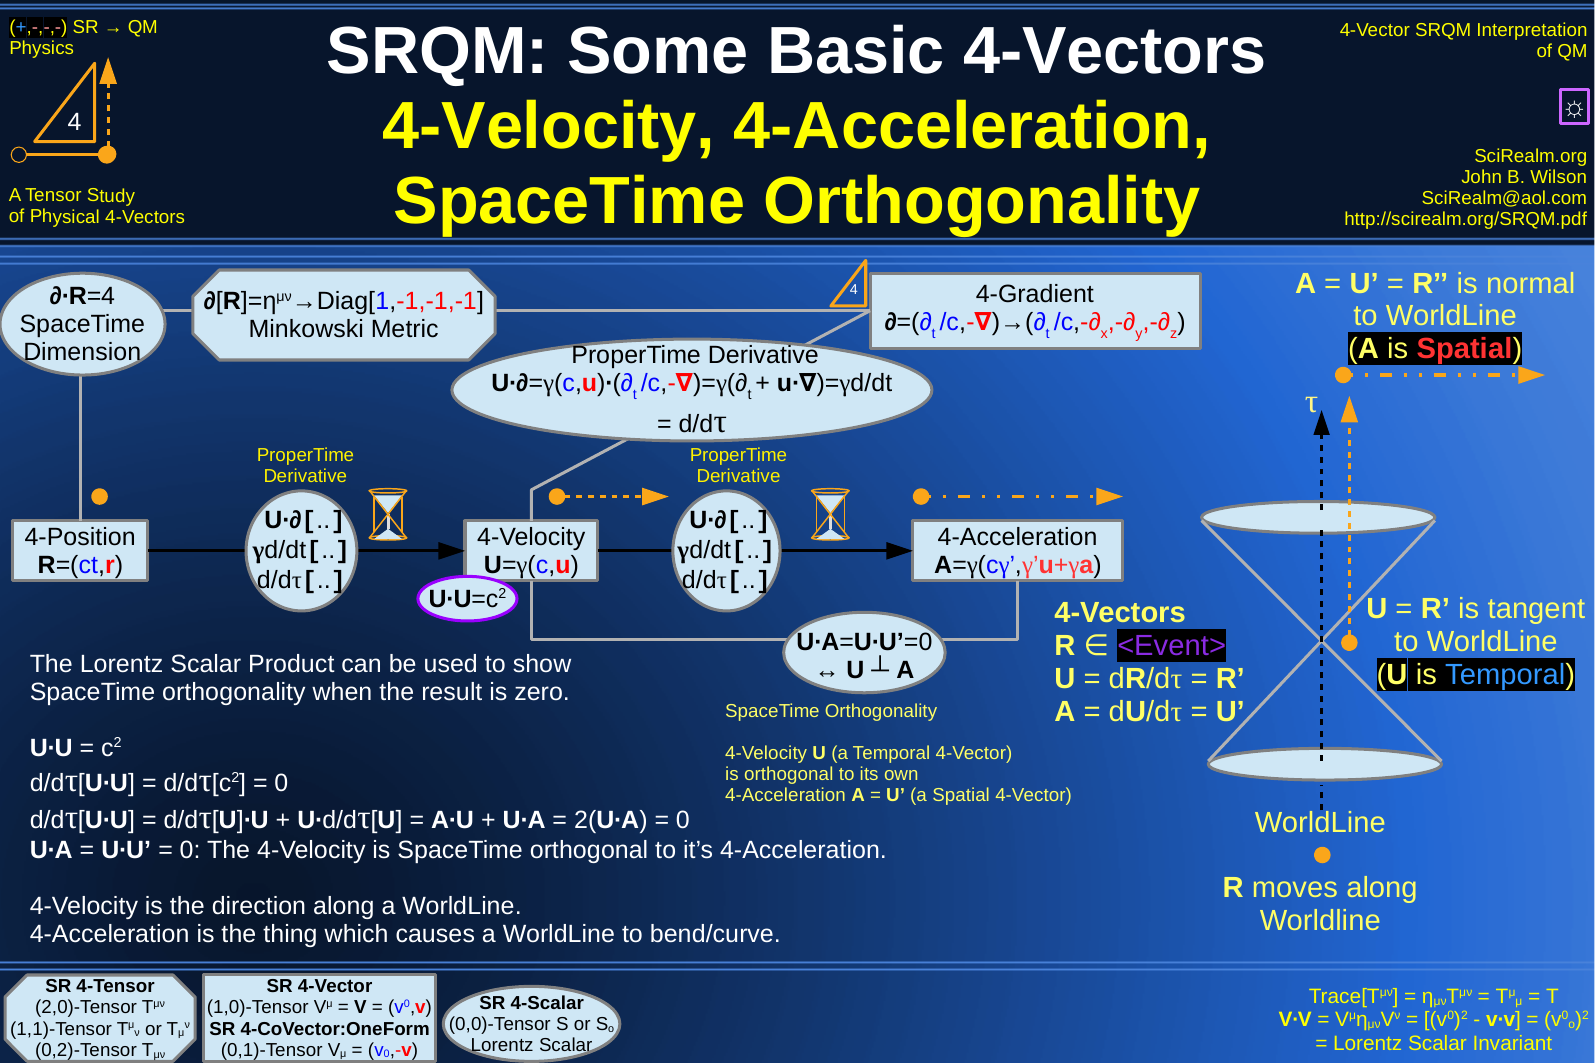

(+,-,-,-) SR → QM
Physics
A Tensor Study
of Physical 4-Vectors
4-Vector SRQM Interpretation
of QM
SciRealm.org
John B. Wilson
SciRealm@aol.com
http://scirealm.org/SRQM.pdf
# SRQM: Some Basic 4-Vectors 4-Velocity, 4-Acceleration, SpaceTime Orthogonality
4
☼
A = U’ = R’’ is normal
to WorldLine
(A is Spatial)
τ
U = R’ is tangent
to WorldLine
(U is Temporal)
WorldLine
R moves along
Worldline
4
∂[R]=ημν→Diag[1,-1,-1,-1]
Minkowski Metric
∂∙R=4
SpaceTime
Dimension
4-Gradient
∂=(∂t /c,-∇)→(∂t /c,-∂x,-∂y,-∂z)
 ProperTime Derivative
U∙∂=γ(c,u)∙(∂t /c,-∇)=γ(∂t + u∙∇)=γd/dt
= d/dτ
ProperTime
Derivative
ProperTime
Derivative
 U∙∂[..]
γd/dt[..]
d/dτ[..]
 U∙∂[..]
γd/dt[..]
d/dτ[..]
4-Position
R=(ct,r)
4-Velocity
U=γ(c,u)
4-Acceleration
A=γ(cγ’,γ’u+γa)
U∙U=c2
4-Vectors
R ∈ <Event>
U = dR/dτ = R’
A = dU/dτ = U’
U∙A=U∙U’=0
↔ U ┴ A
The Lorentz Scalar Product can be used to show
SpaceTime orthogonality when the result is zero.
U∙U = c2
d/dτ[U∙U] = d/dτ[c2] = 0
d/dτ[U∙U] = d/dτ[U]∙U + U∙d/dτ[U] = A∙U + U∙A = 2(U∙A) = 0
U∙A = U∙U’ = 0: The 4-Velocity is SpaceTime orthogonal to it’s 4-Acceleration.
4-Velocity is the direction along a WorldLine.
4-Acceleration is the thing which causes a WorldLine to bend/curve.
SpaceTime Orthogonality
4-Velocity U (a Temporal 4-Vector)
is orthogonal to its own
4-Acceleration A = U’ (a Spatial 4-Vector)
SR 4-Tensor
(2,0)-Tensor Tμν
(1,1)-Tensor Tμν or Tμν
(0,2)-Tensor Tμν
SR 4-Vector
(1,0)-Tensor Vμ = V = (v0,v)
SR 4-CoVector:OneForm
(0,1)-Tensor Vμ = (v0,-v)
Trace[Tμν] = ημνTμν = Tμμ = T
V∙V = VμημνVν = [(v0)2 - v∙v] = (v0o)2
= Lorentz Scalar Invariant
SR 4-Scalar
(0,0)-Tensor S or So
Lorentz Scalar